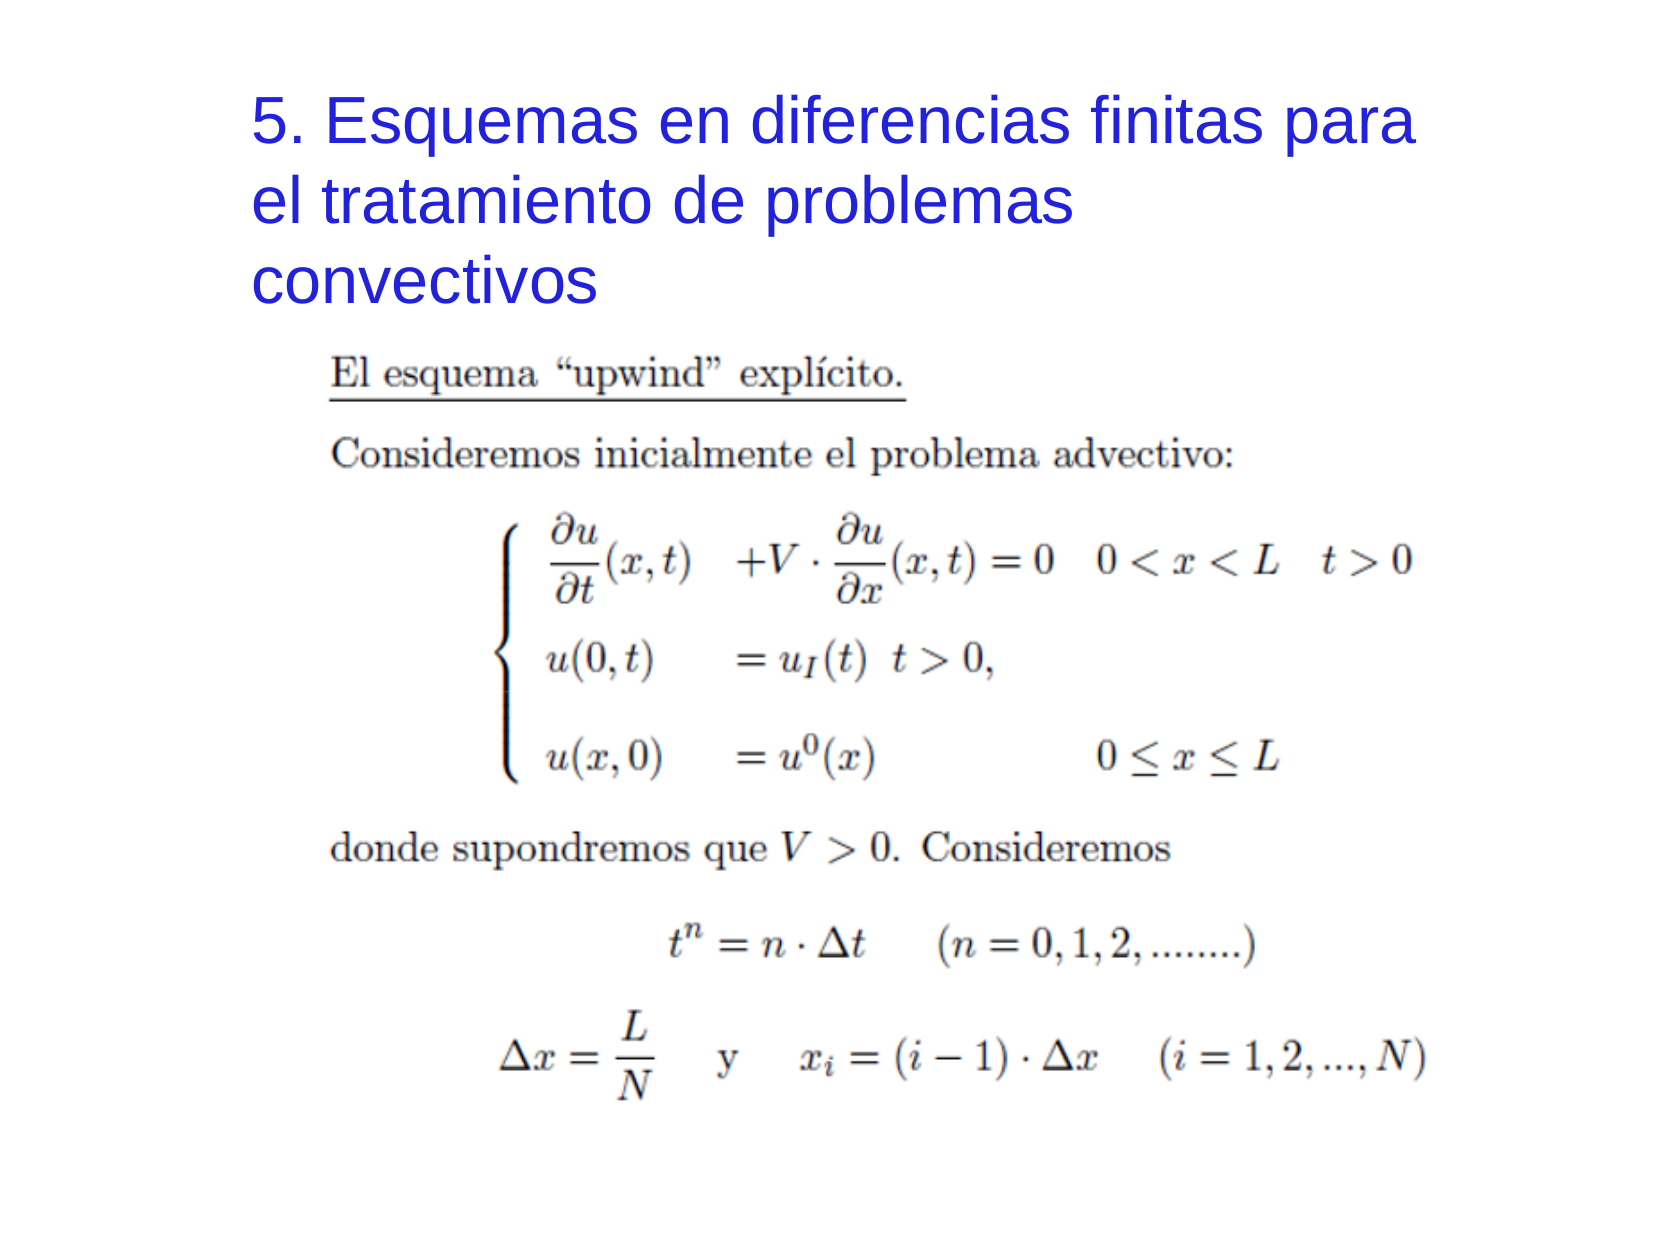

5. Esquemas en diferencias finitas para el tratamiento de problemas convectivos